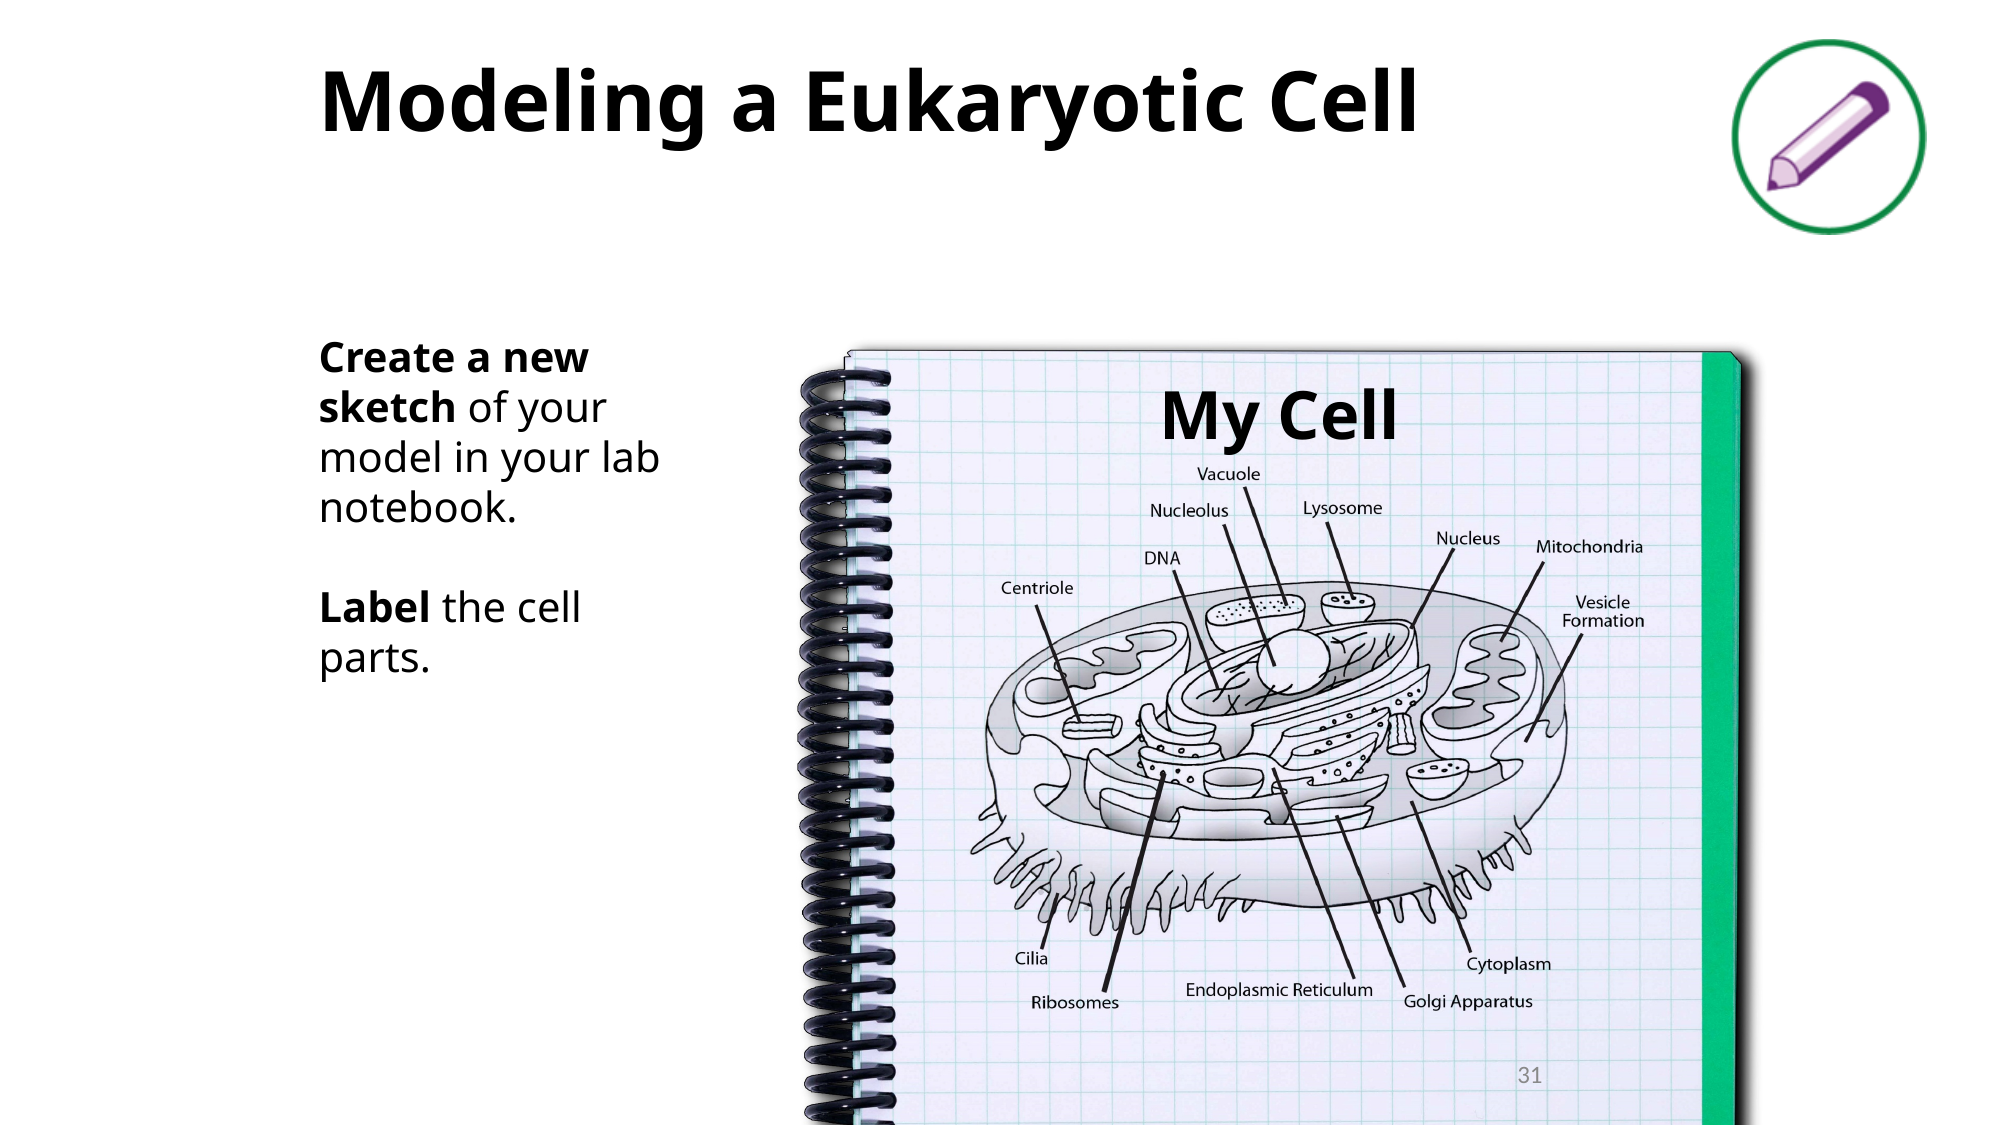

Modeling a Eukaryotic Cell
Create a new sketch of your model in your lab notebook.
Label the cell parts.
My Cell